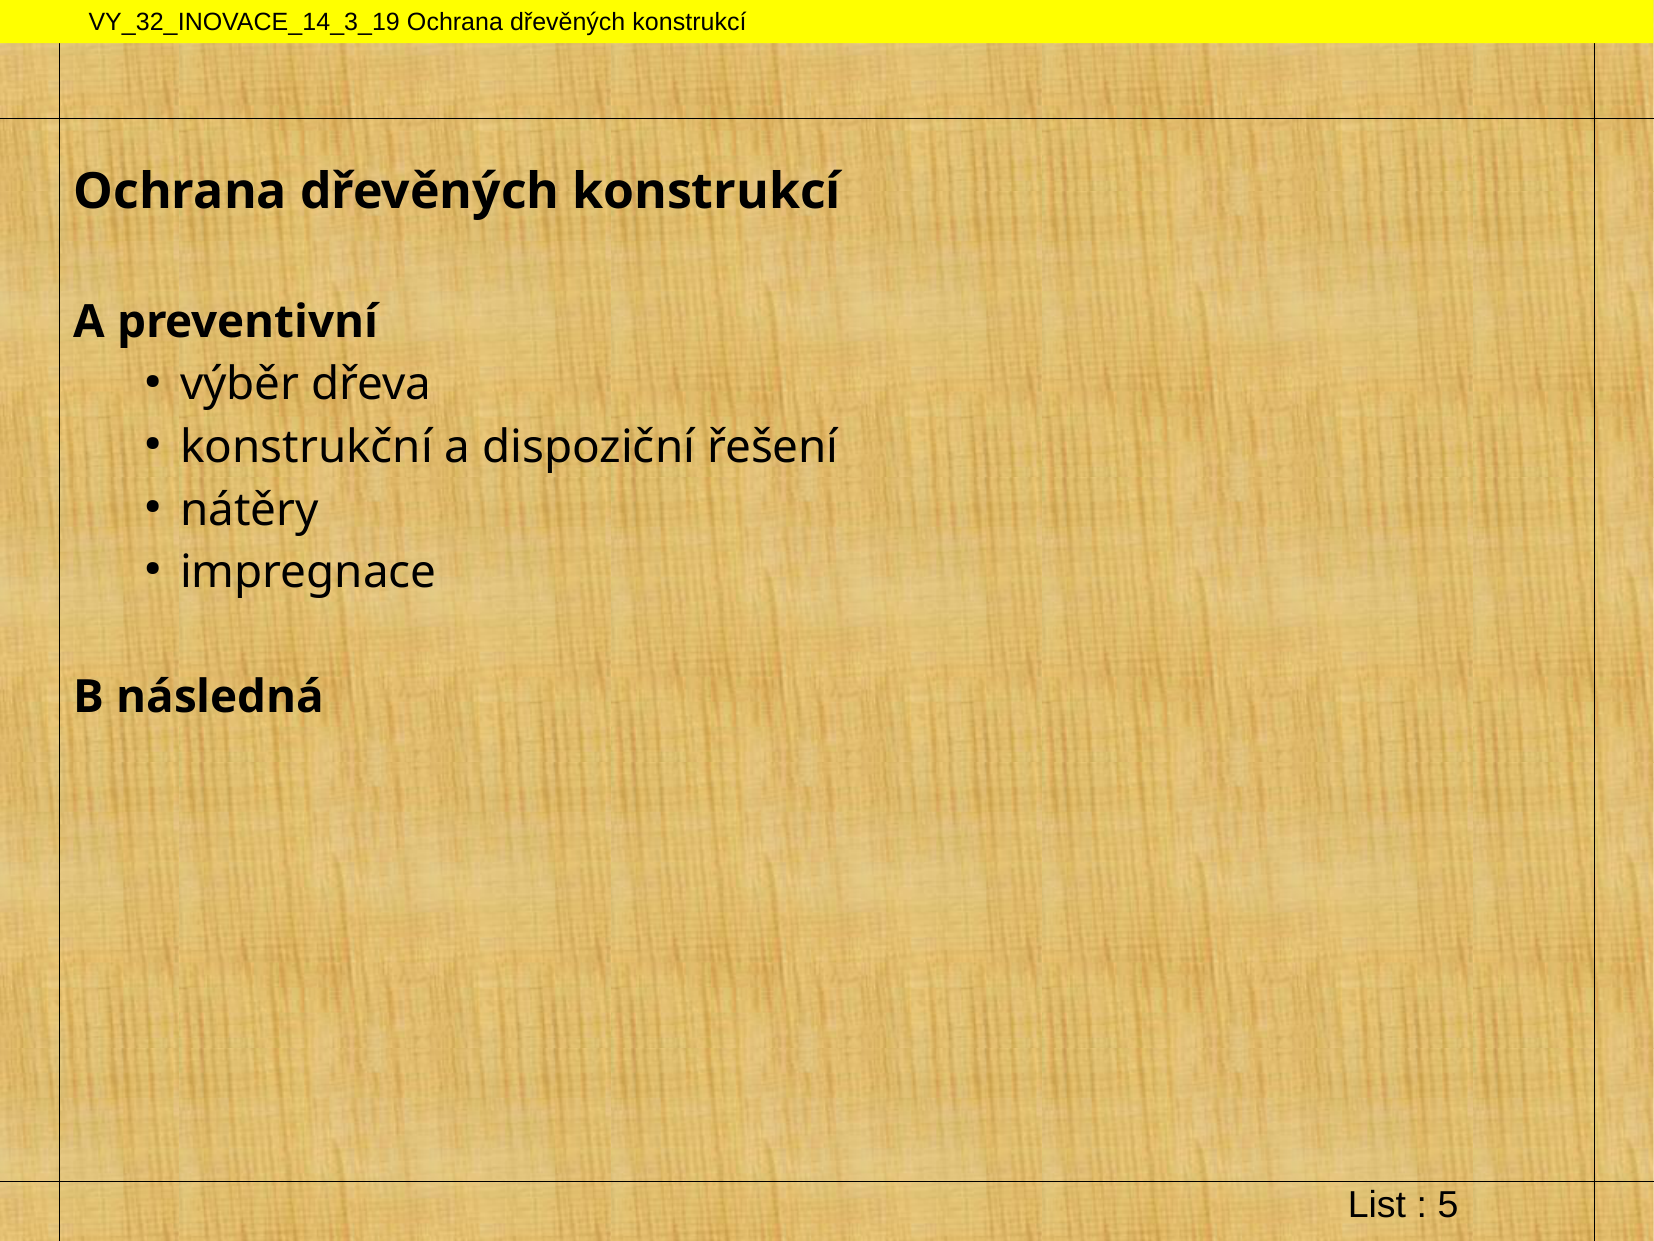

VY_32_INOVACE_14_3_19 Ochrana dřevěných konstrukcí
Ochrana dřevěných konstrukcí
A preventivní
výběr dřeva
konstrukční a dispoziční řešení
nátěry
impregnace
B následná
List :